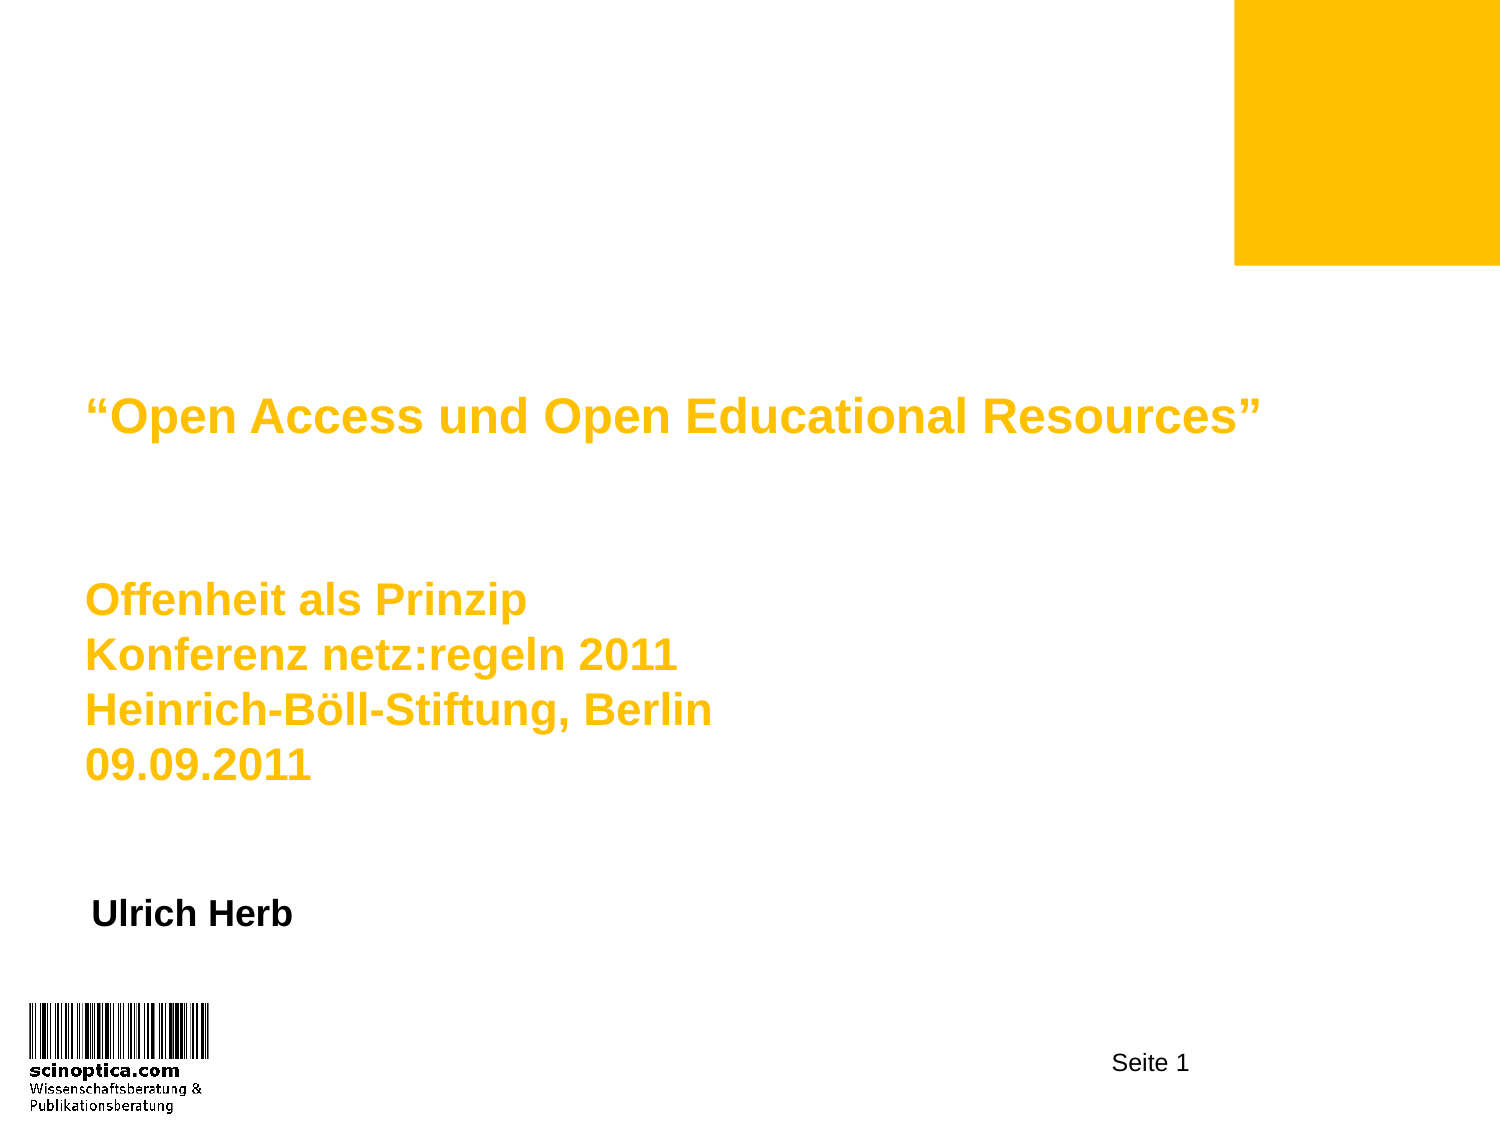

# “Open Access und Open Educational Resources”
Offenheit als Prinzip
Konferenz netz:regeln 2011
Heinrich-Böll-Stiftung, Berlin
09.09.2011
Ulrich Herb
Seite